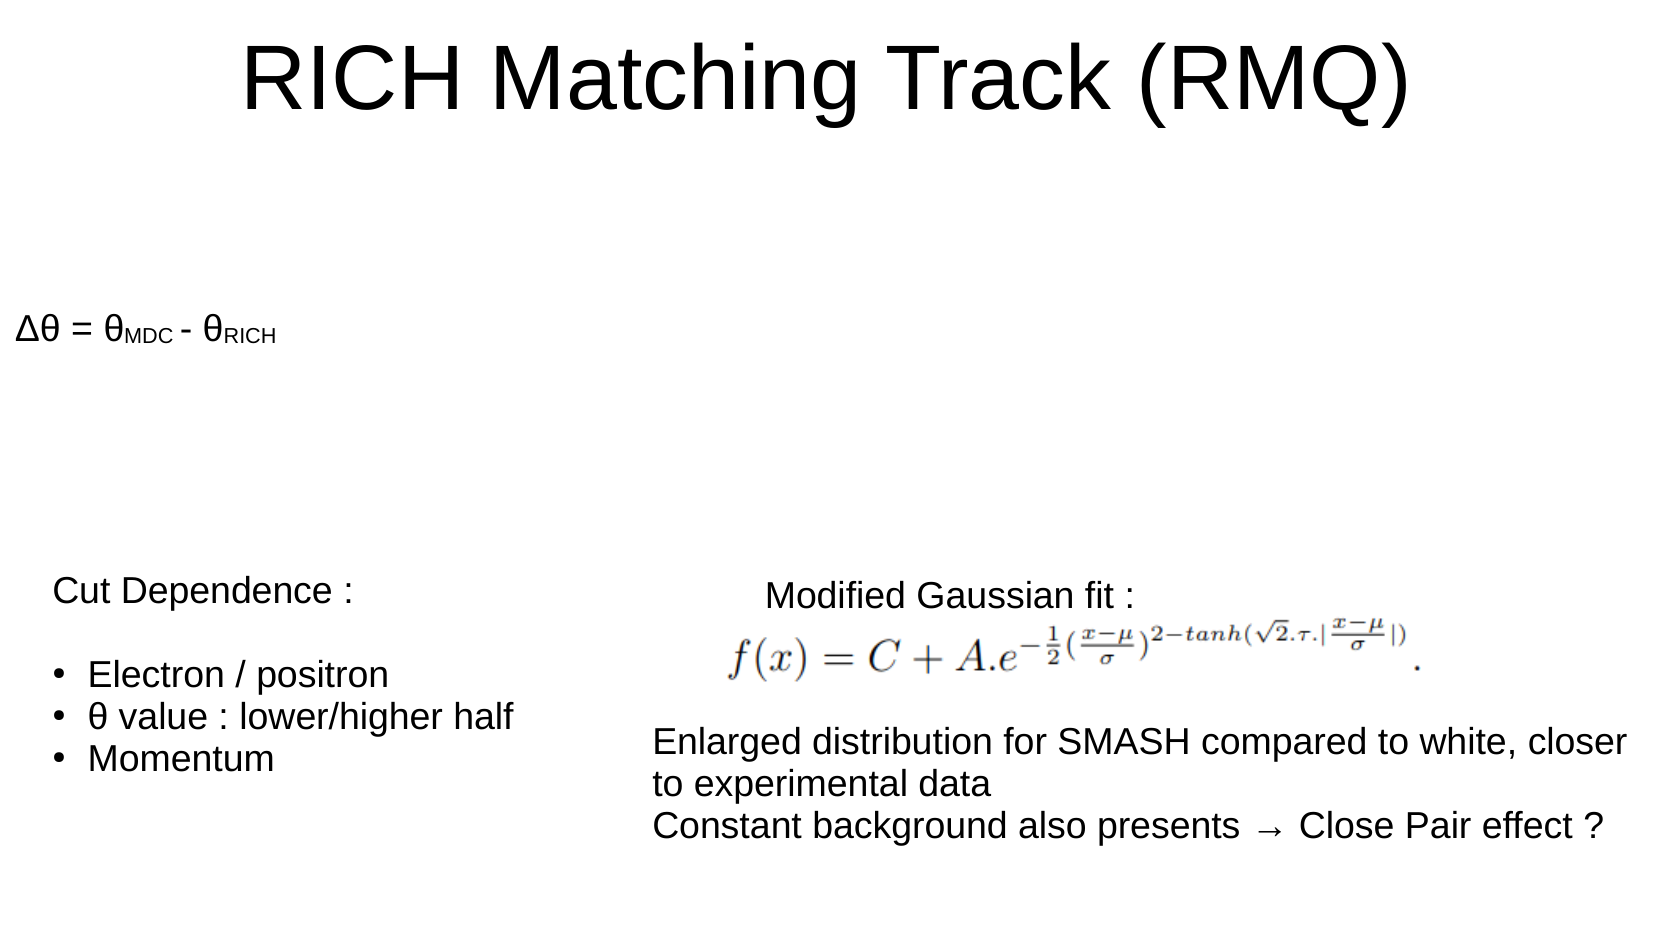

# RICH Matching Track (RMQ)
Δθ = θMDC - θRICH
Cut Dependence :
Electron / positron
θ value : lower/higher half
Momentum
Modified Gaussian fit :
Enlarged distribution for SMASH compared to white, closer to experimental data
Constant background also presents → Close Pair effect ?